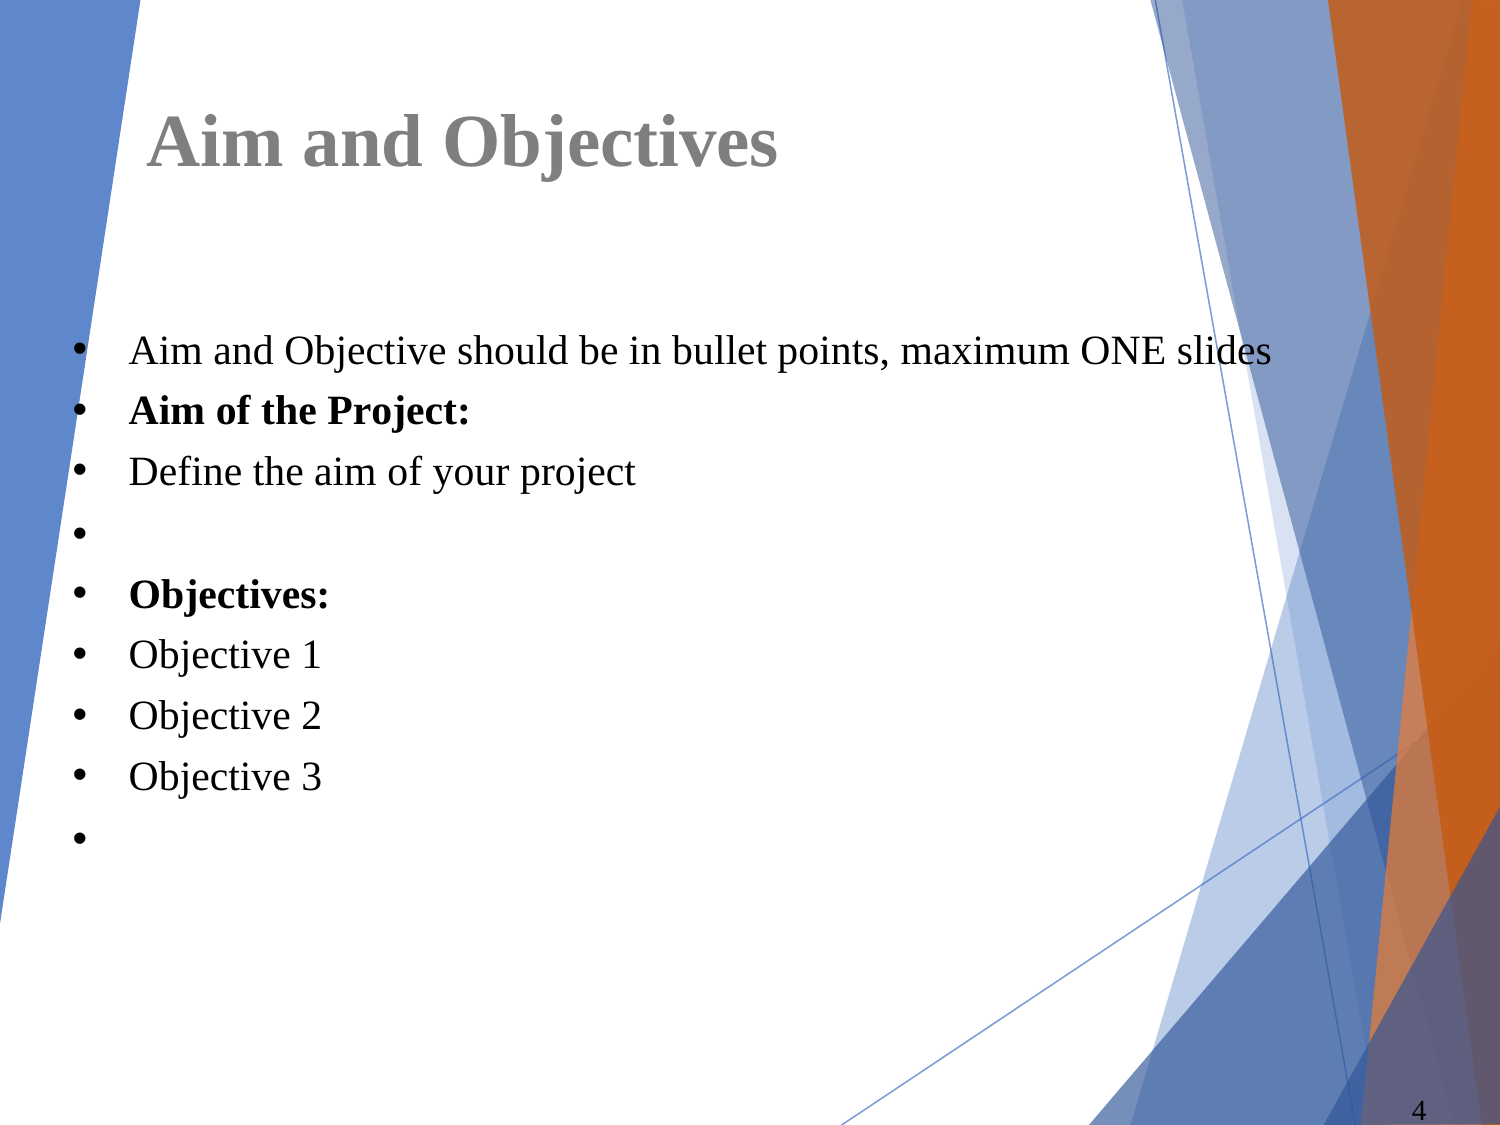

# Aim and Objectives
Aim and Objective should be in bullet points, maximum ONE slides
Aim of the Project:
Define the aim of your project
Objectives:
Objective 1
Objective 2
Objective 3